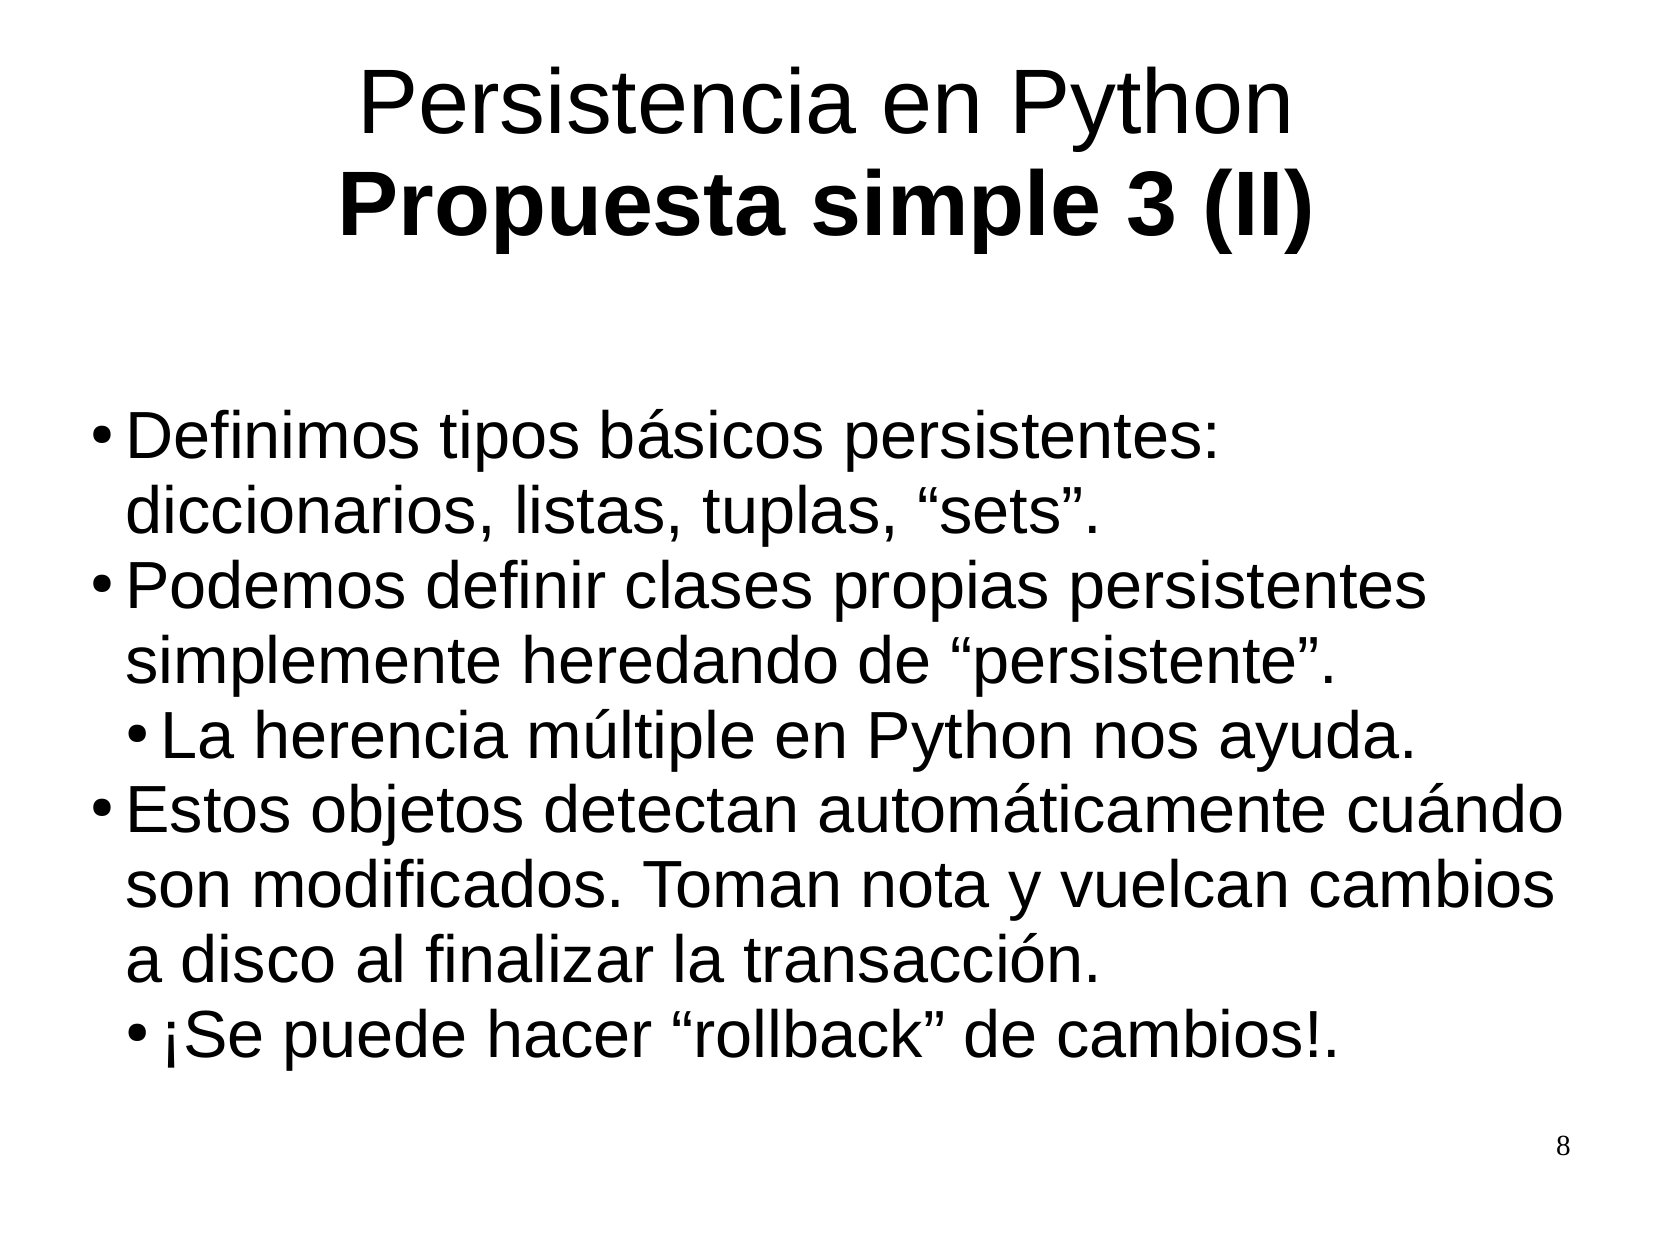

# Persistencia en Python Propuesta simple 3 (II)
Definimos tipos básicos persistentes: diccionarios, listas, tuplas, “sets”.
Podemos definir clases propias persistentes simplemente heredando de “persistente”.
La herencia múltiple en Python nos ayuda.
Estos objetos detectan automáticamente cuándo son modificados. Toman nota y vuelcan cambios a disco al finalizar la transacción.
¡Se puede hacer “rollback” de cambios!.
8